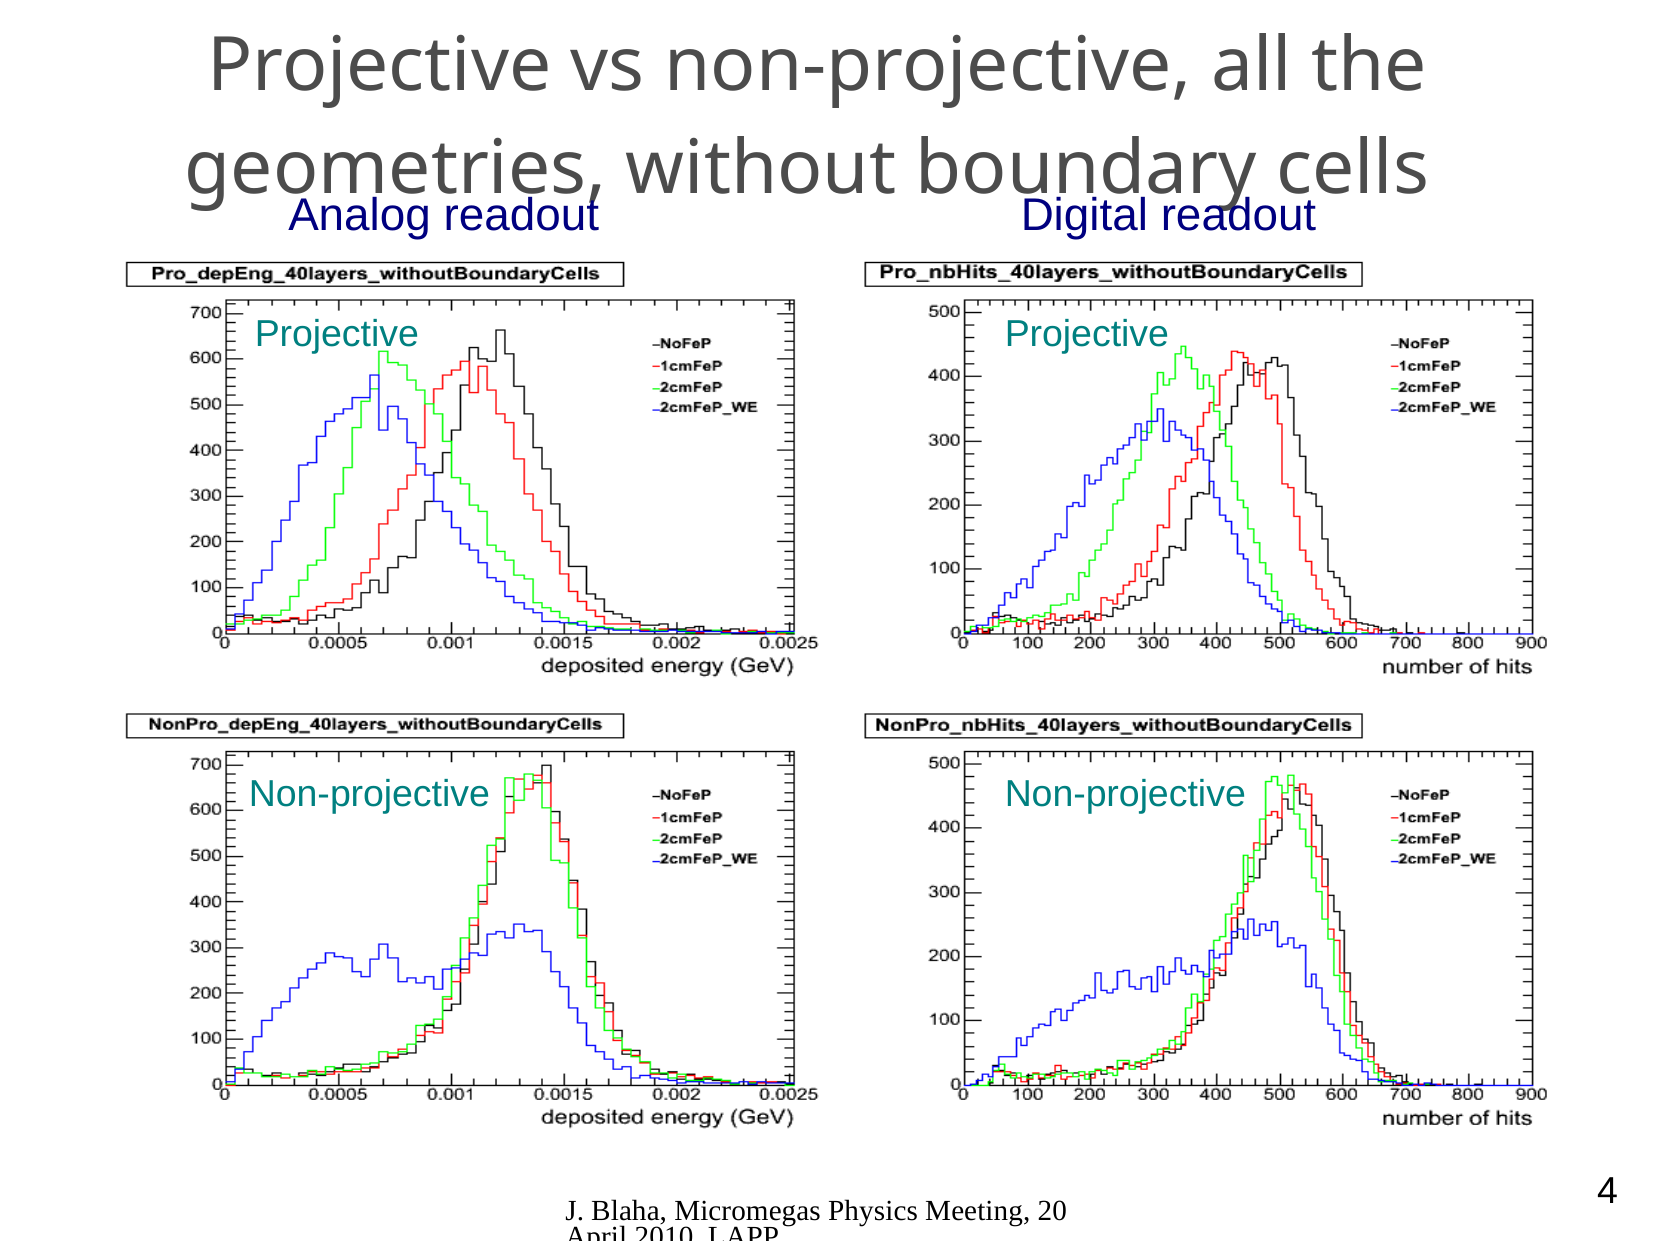

# Projective vs non-projective, all the geometries, without boundary cells
Analog readout
Digital readout
Projective
Projective
Non-projective
Non-projective
4
J. Blaha, Micromegas Physics Meeting, 20 April 2010, LAPP